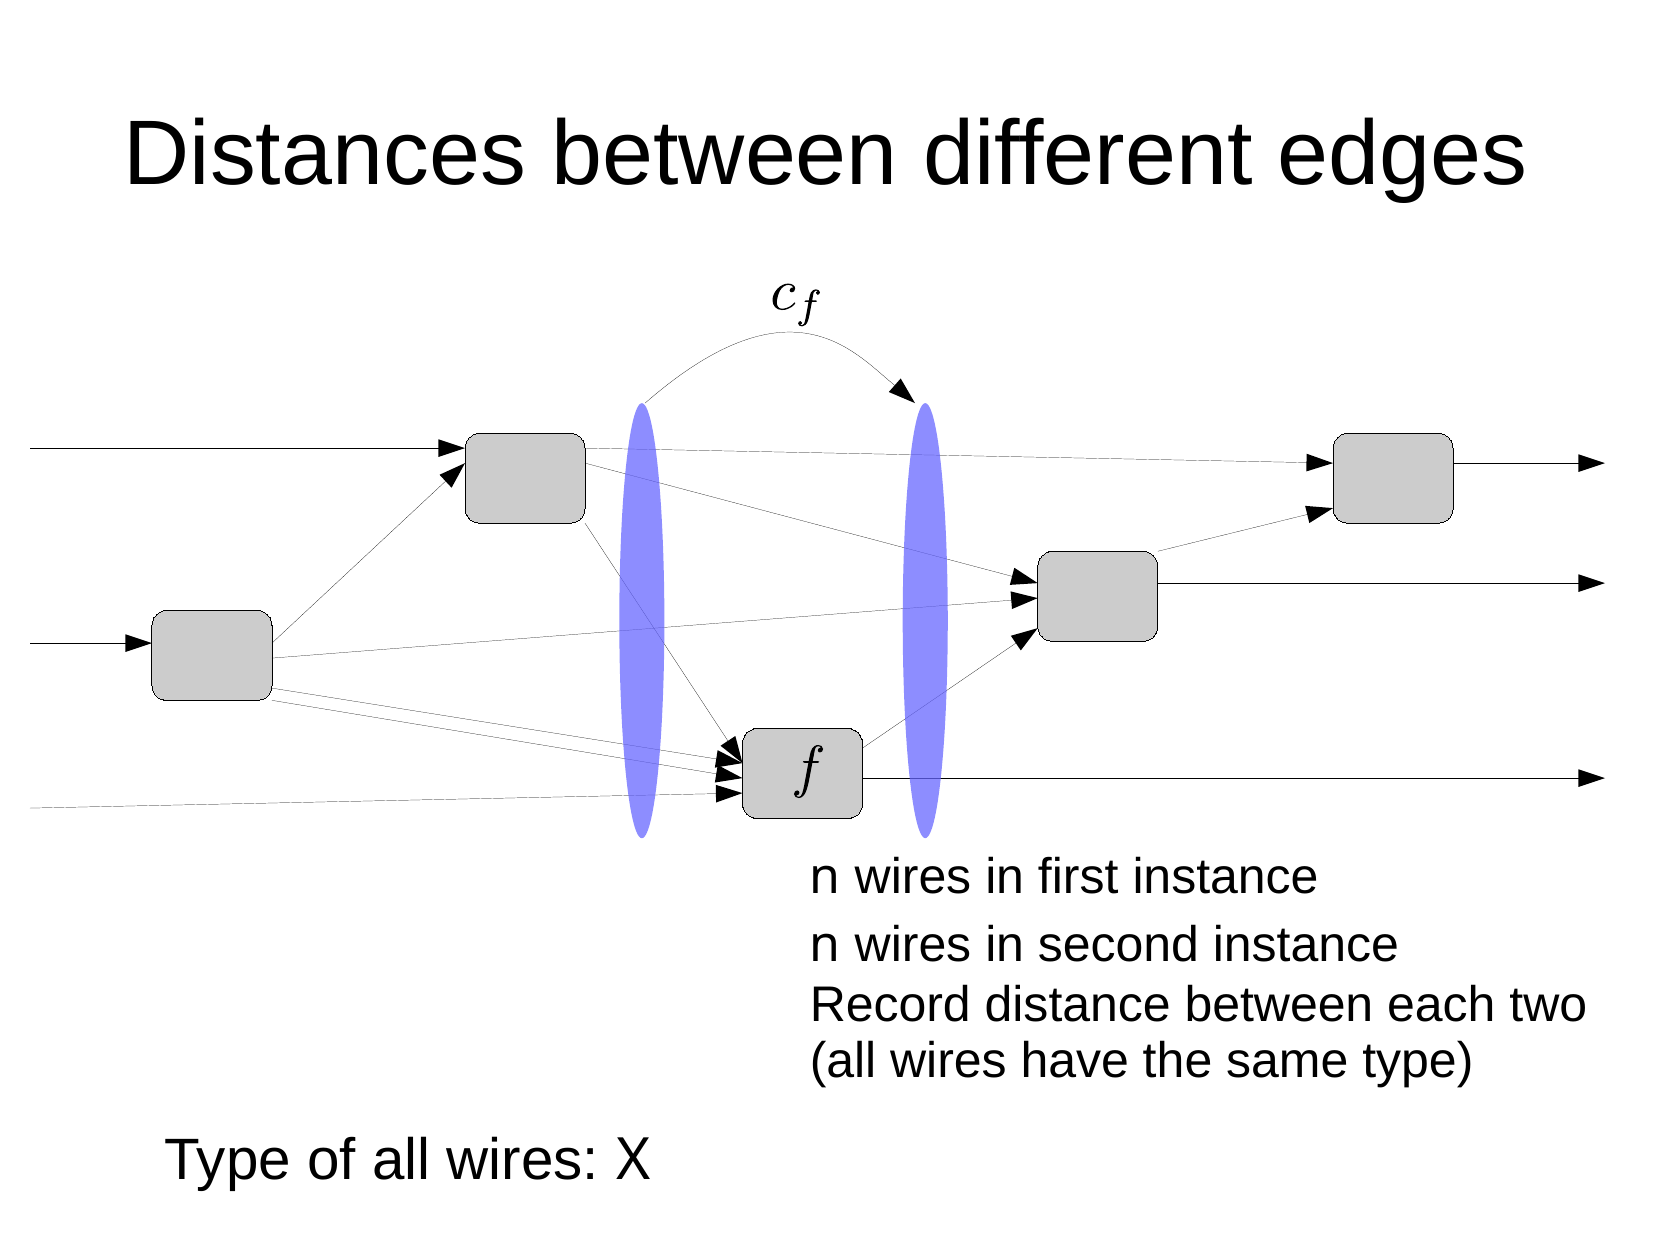

# Distances between different edges
n wires in first instance
n wires in second instance
Record distance between each two
(all wires have the same type)
Type of all wires: X